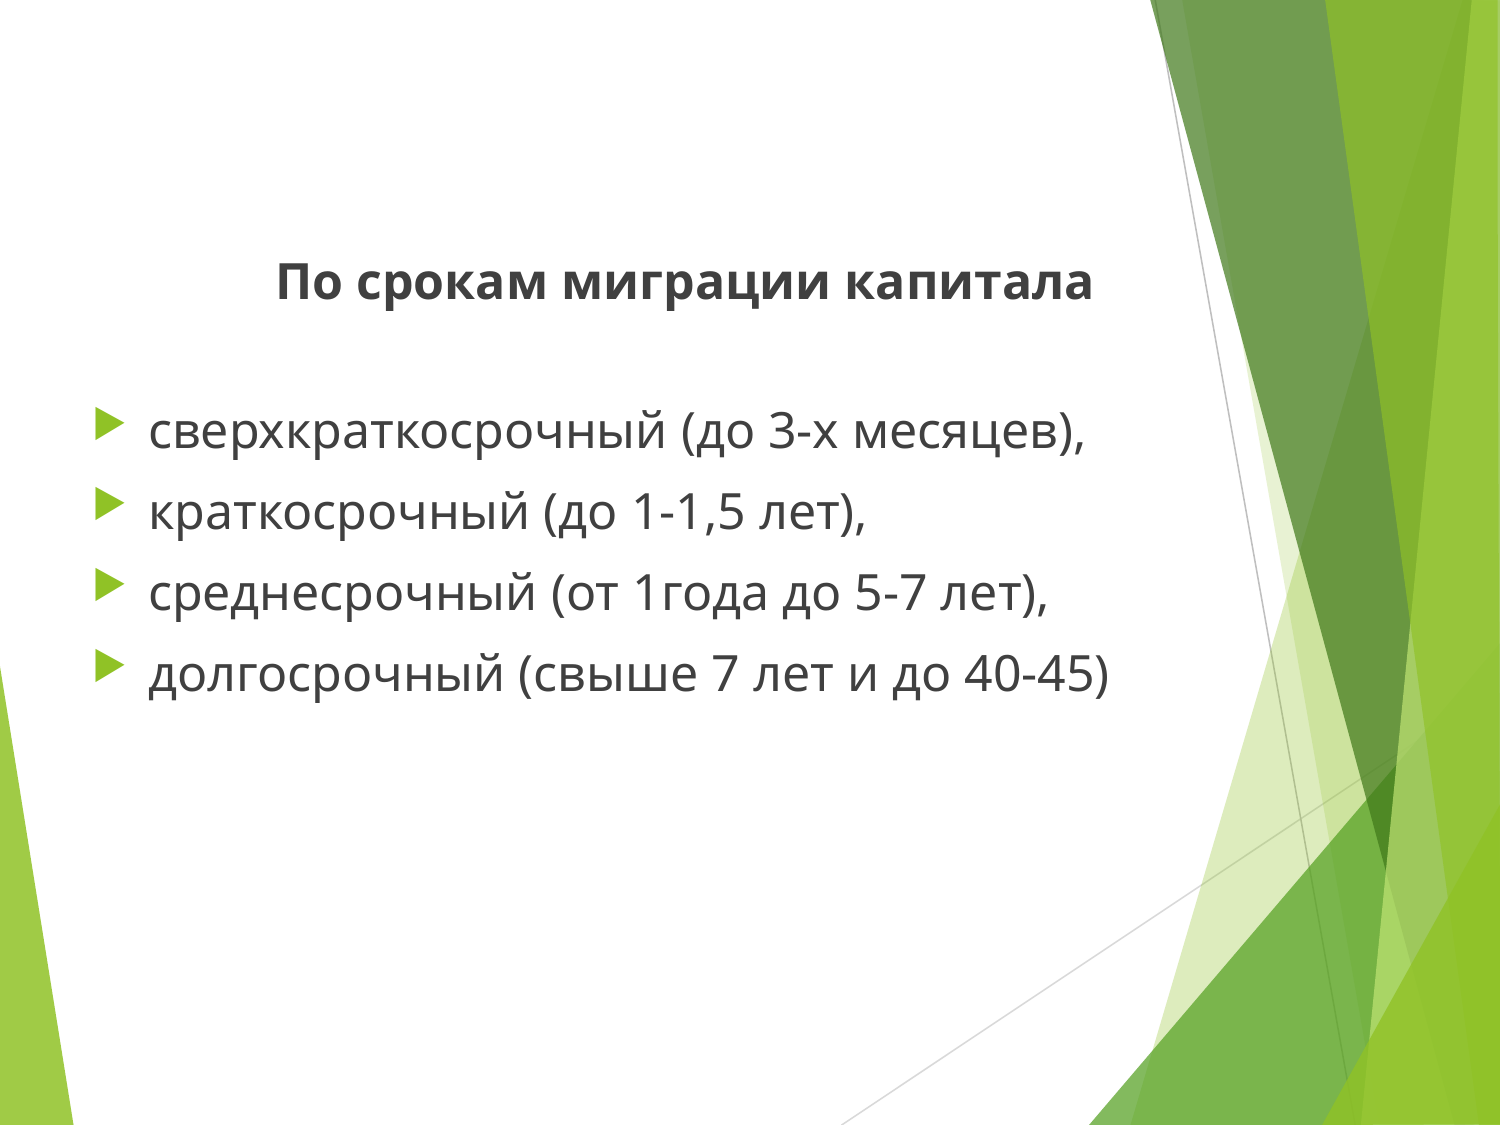

# По срокам миграции капитала
сверхкраткосрочный (до 3-х месяцев),
краткосрочный (до 1-1,5 лет),
среднесрочный (от 1года до 5-7 лет),
долгосрочный (свыше 7 лет и до 40-45)